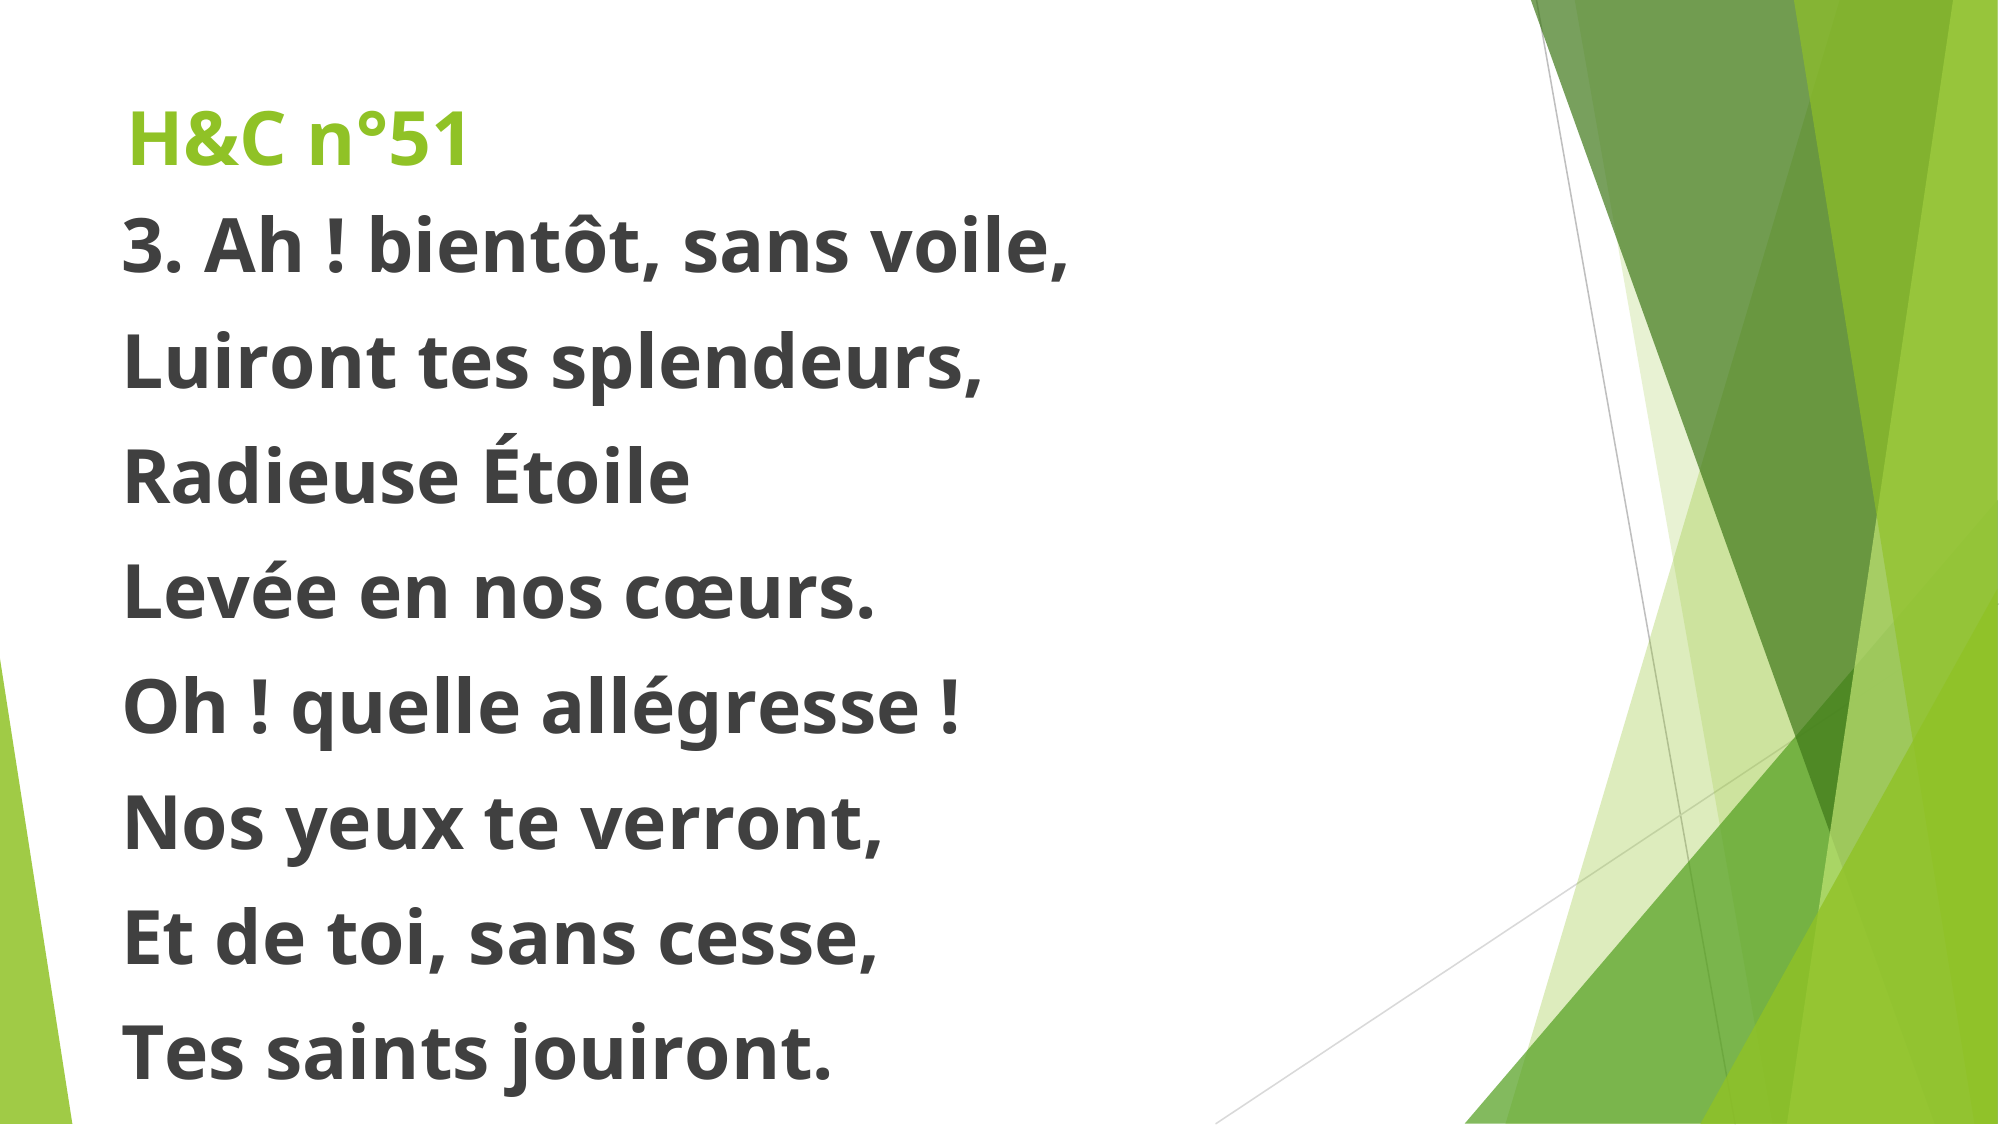

H&C n°51
3. Ah ! bientôt, sans voile,
Luiront tes splendeurs,
Radieuse Étoile
Levée en nos cœurs.
Oh ! quelle allégresse !
Nos yeux te verront,
Et de toi, sans cesse,
Tes saints jouiront.